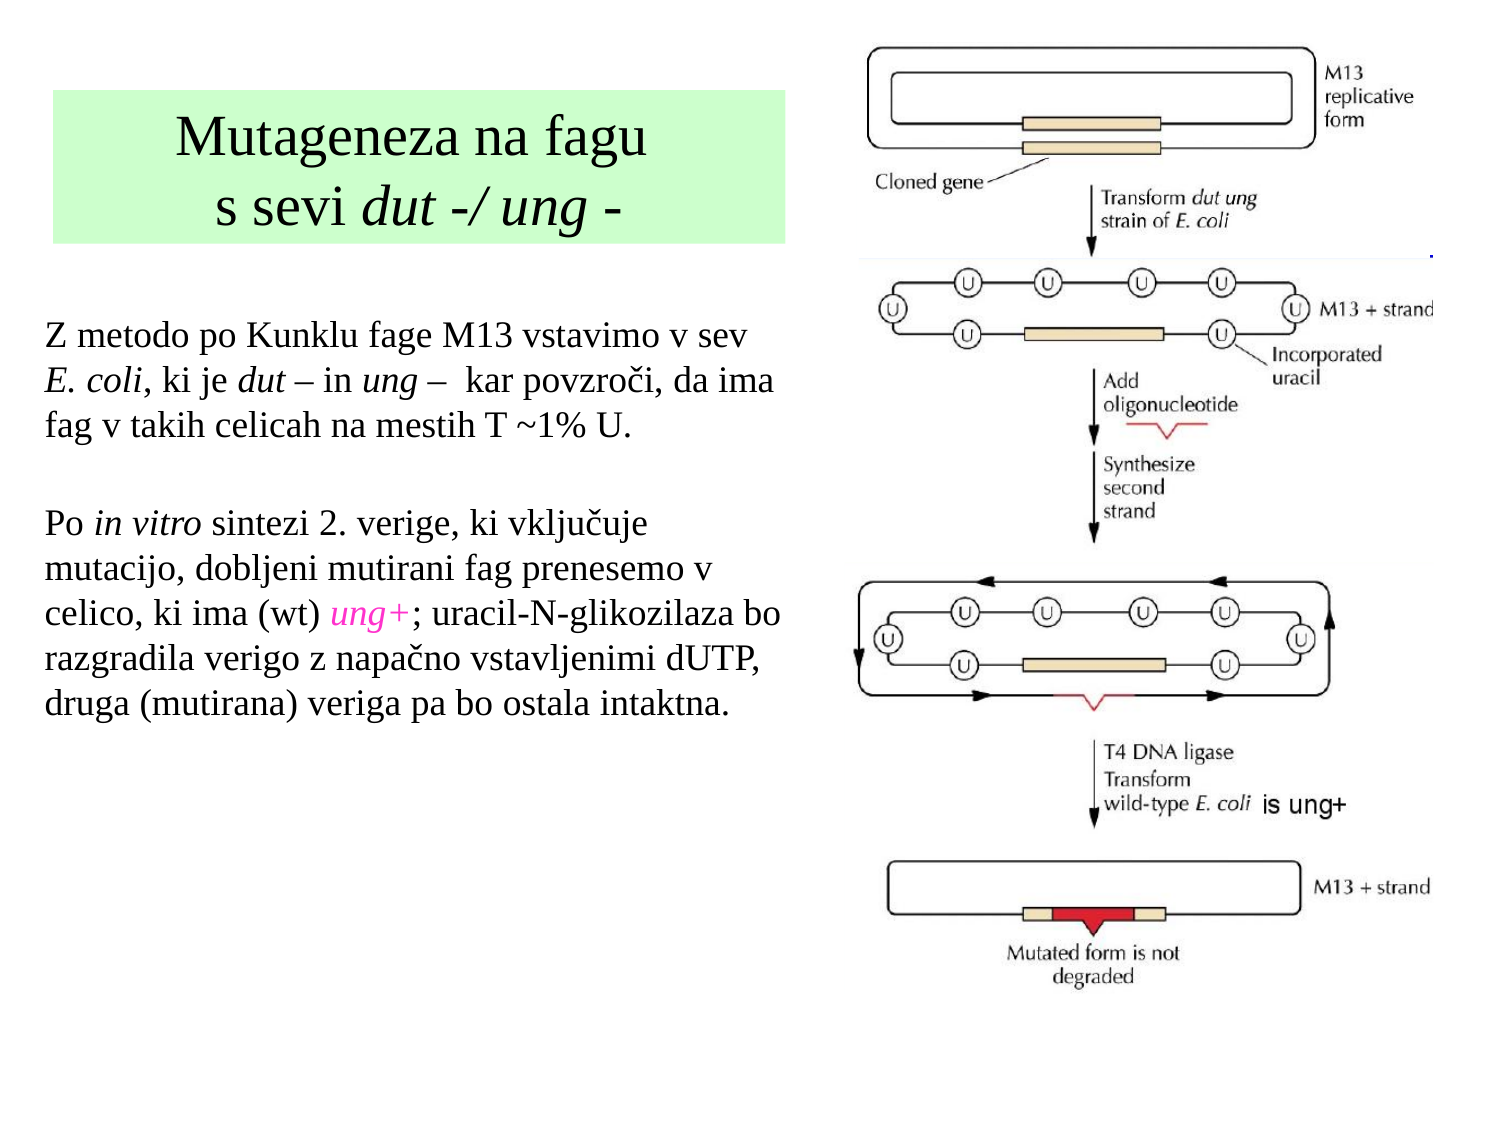

# Mutageneza na fagu s sevi dut -/ ung -
Z metodo po Kunklu fage M13 vstavimo v sev E. coli, ki je dut – in ung – kar povzroči, da ima fag v takih celicah na mestih T ~1% U.
Po in vitro sintezi 2. verige, ki vključuje mutacijo, dobljeni mutirani fag prenesemo v celico, ki ima (wt) ung+; uracil-N-glikozilaza bo razgradila verigo z napačno vstavljenimi dUTP, druga (mutirana) veriga pa bo ostala intaktna.